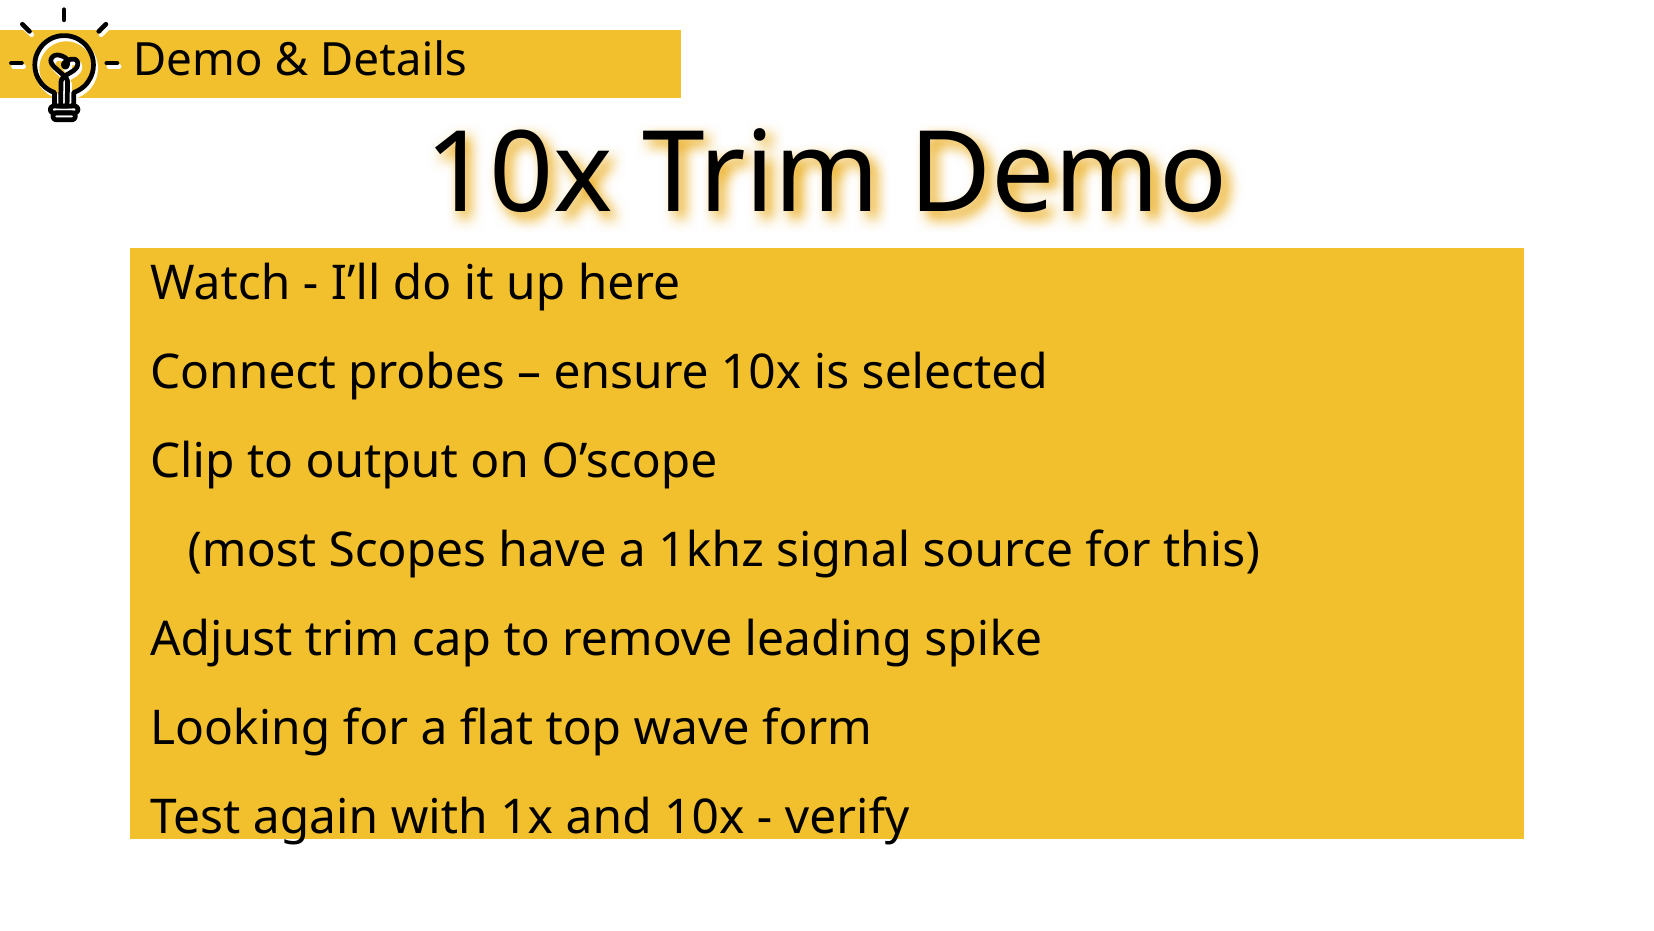

Demo & Details
# 10x Trim Demo
Watch - I’ll do it up here
Connect probes – ensure 10x is selected
Clip to output on O’scope
 (most Scopes have a 1khz signal source for this)
Adjust trim cap to remove leading spike
Looking for a flat top wave form
Test again with 1x and 10x - verify